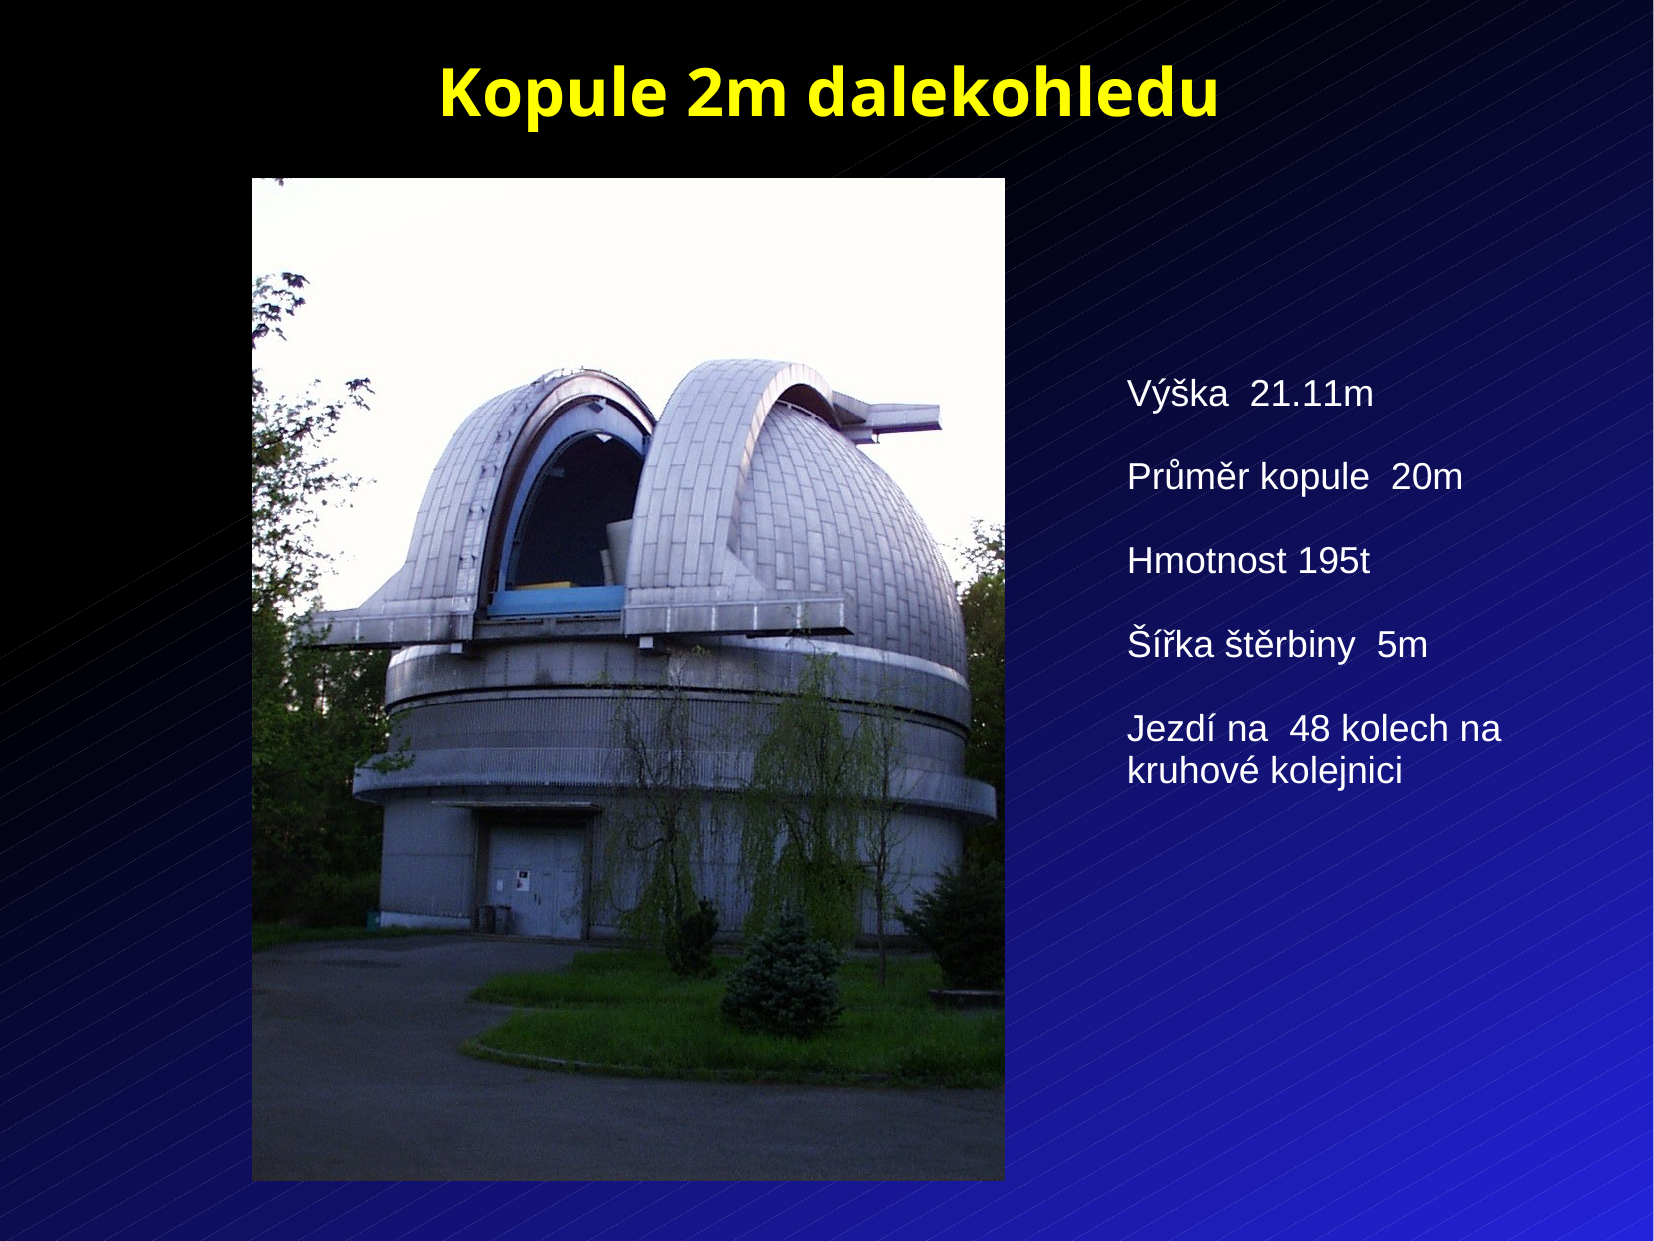

# Kopule 2m dalekohledu
Výška 21.11m
Průměr kopule 20m
Hmotnost 195t
Šířka štěrbiny 5m
Jezdí na 48 kolech na kruhové kolejnici